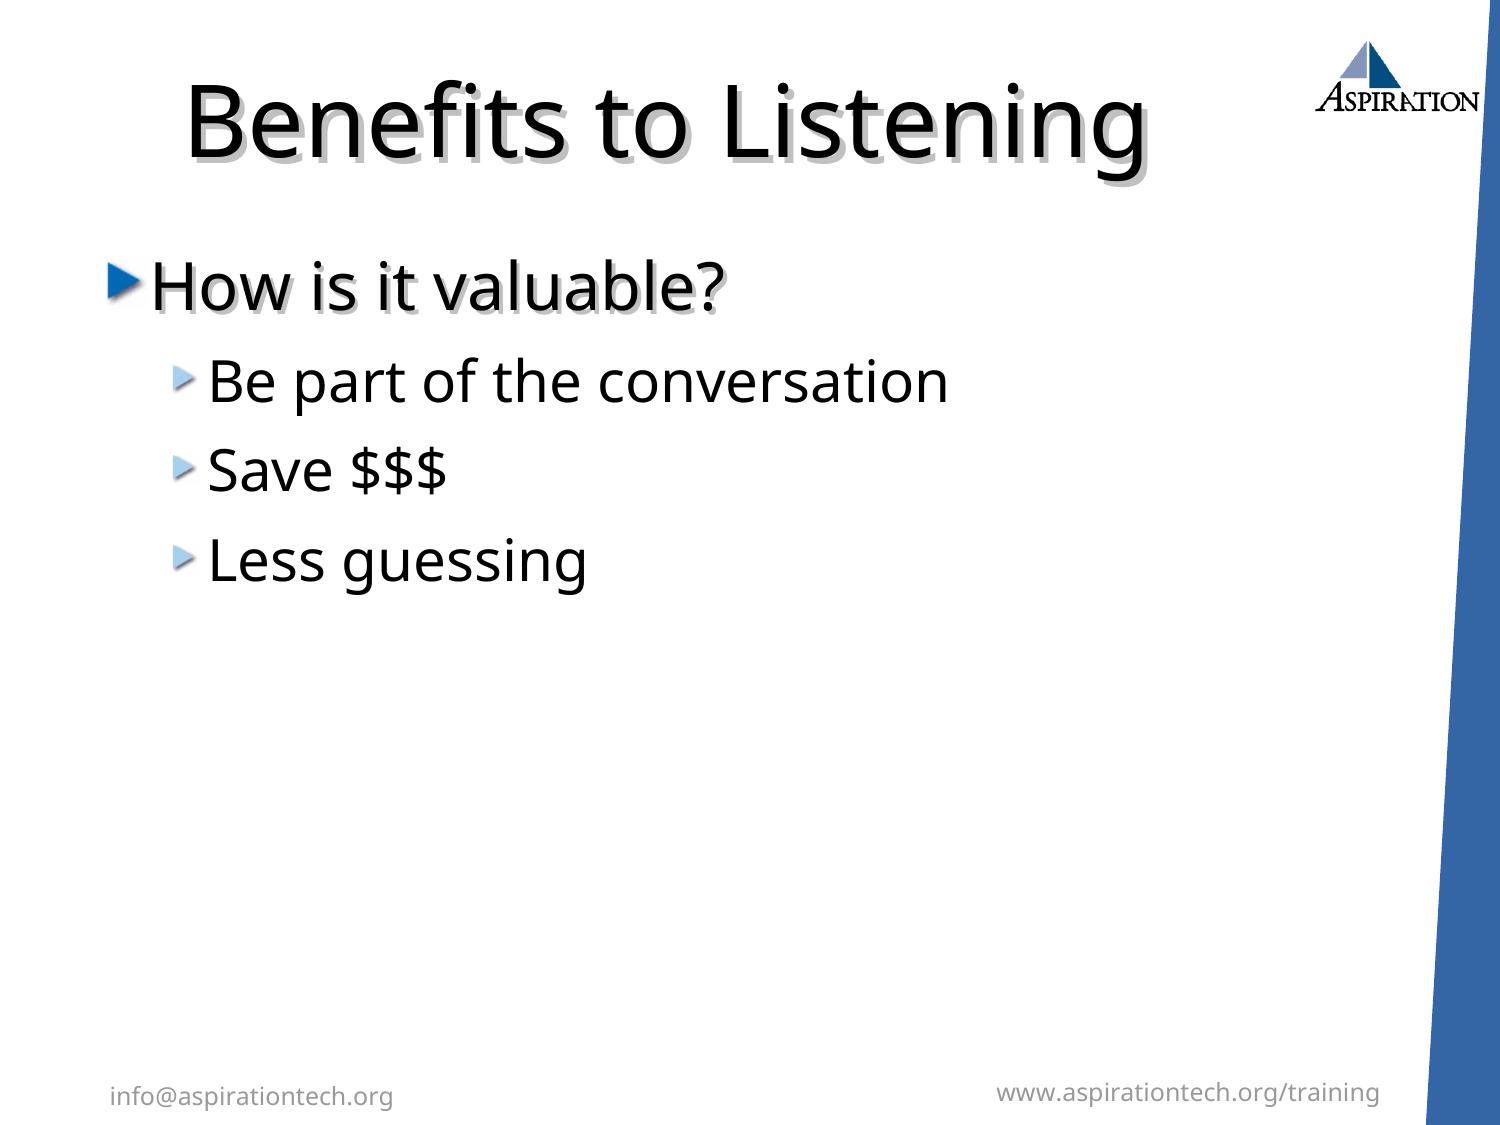

# Benefits to Listening
How is it valuable?
Be part of the conversation
Save $$$
Less guessing